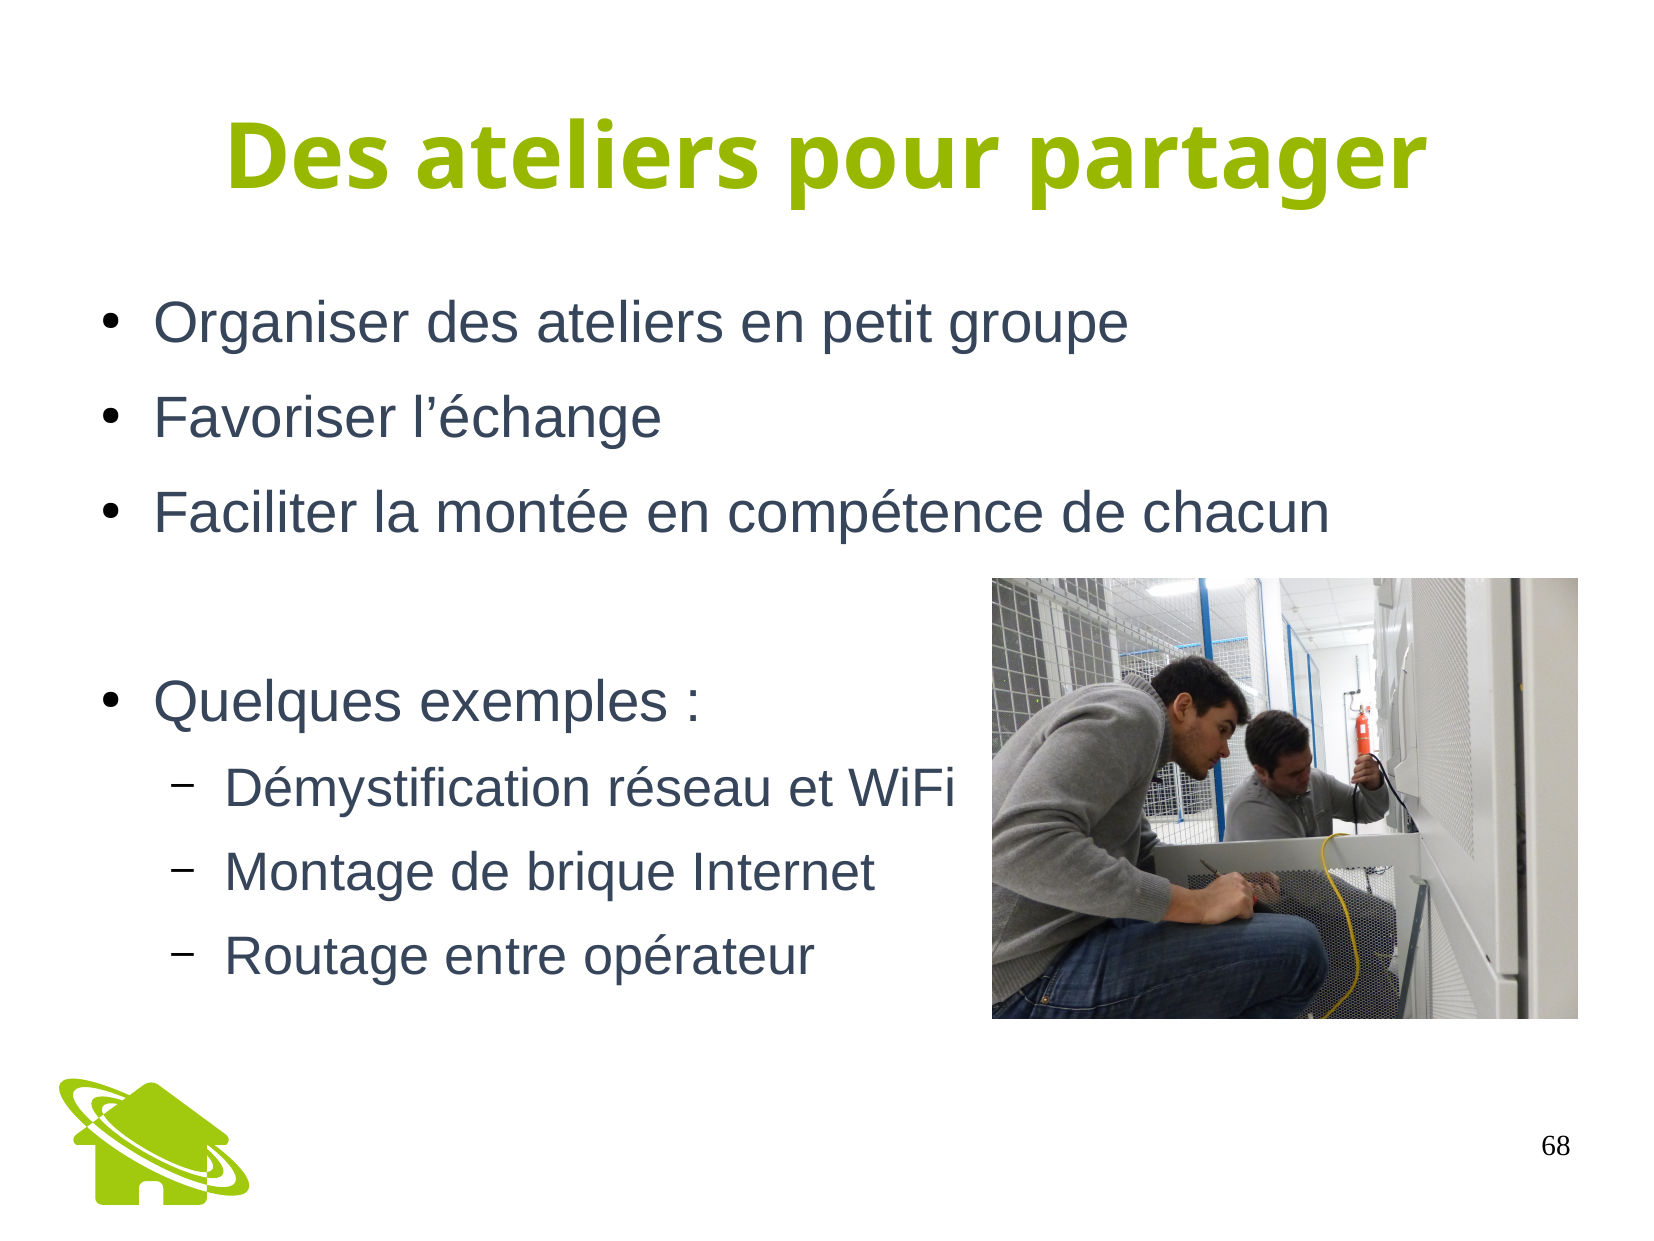

# Des ateliers pour partager
Organiser des ateliers en petit groupe
Favoriser l’échange
Faciliter la montée en compétence de chacun
Quelques exemples :
Démystification réseau et WiFi
Montage de brique Internet
Routage entre opérateur
68